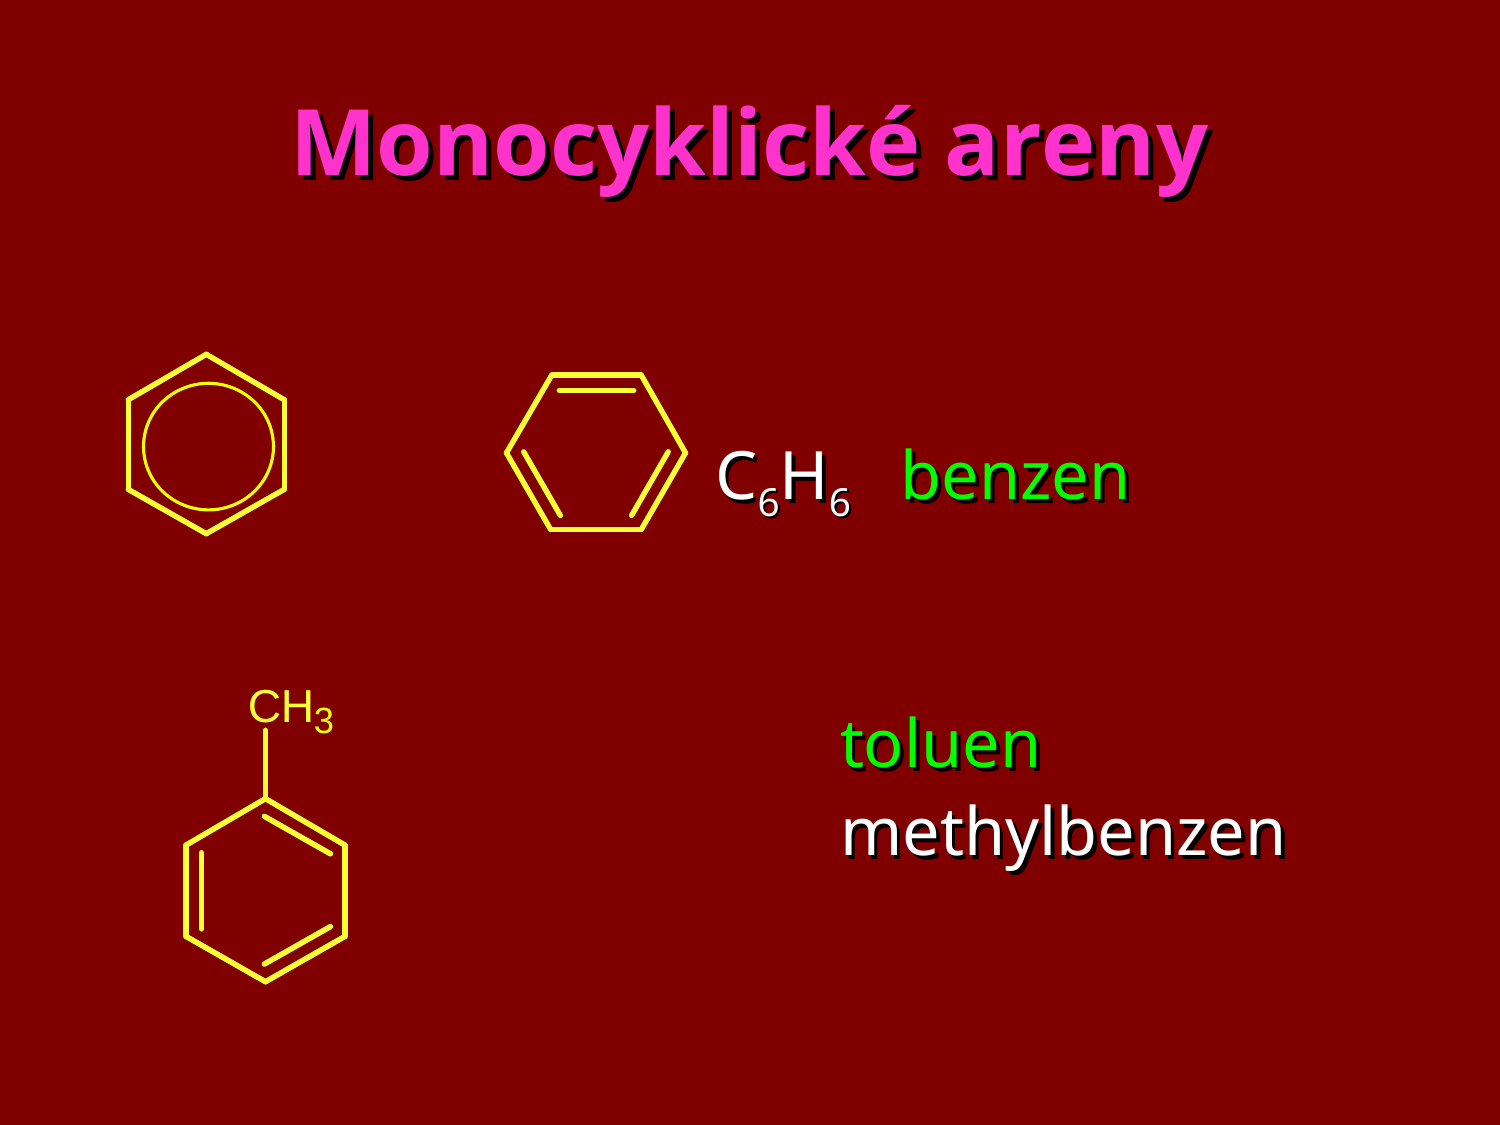

# Monocyklické areny
 C6H6 benzen
						toluen
						methylbenzen